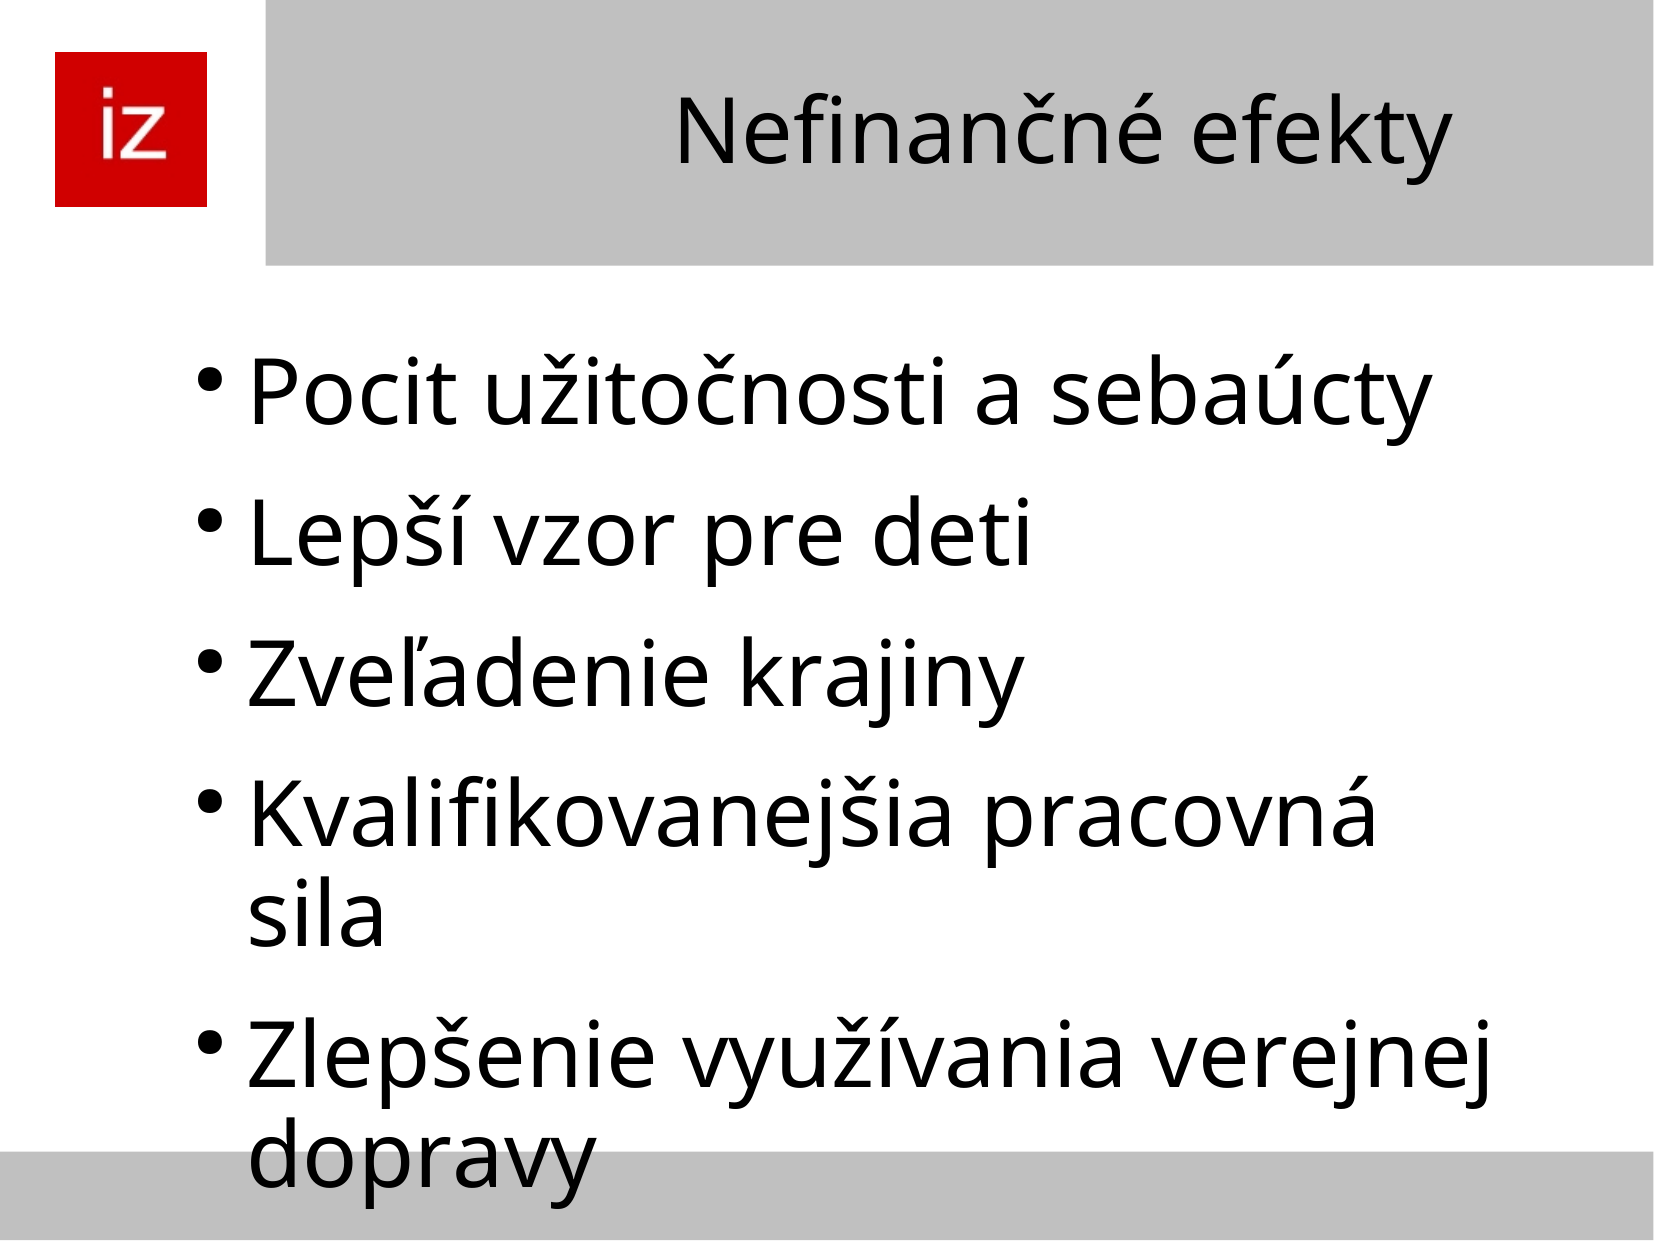

# Nefinančné efekty
Pocit užitočnosti a sebaúcty
Lepší vzor pre deti
Zveľadenie krajiny
Kvalifikovanejšia pracovná sila
Zlepšenie využívania verejnej dopravy
...